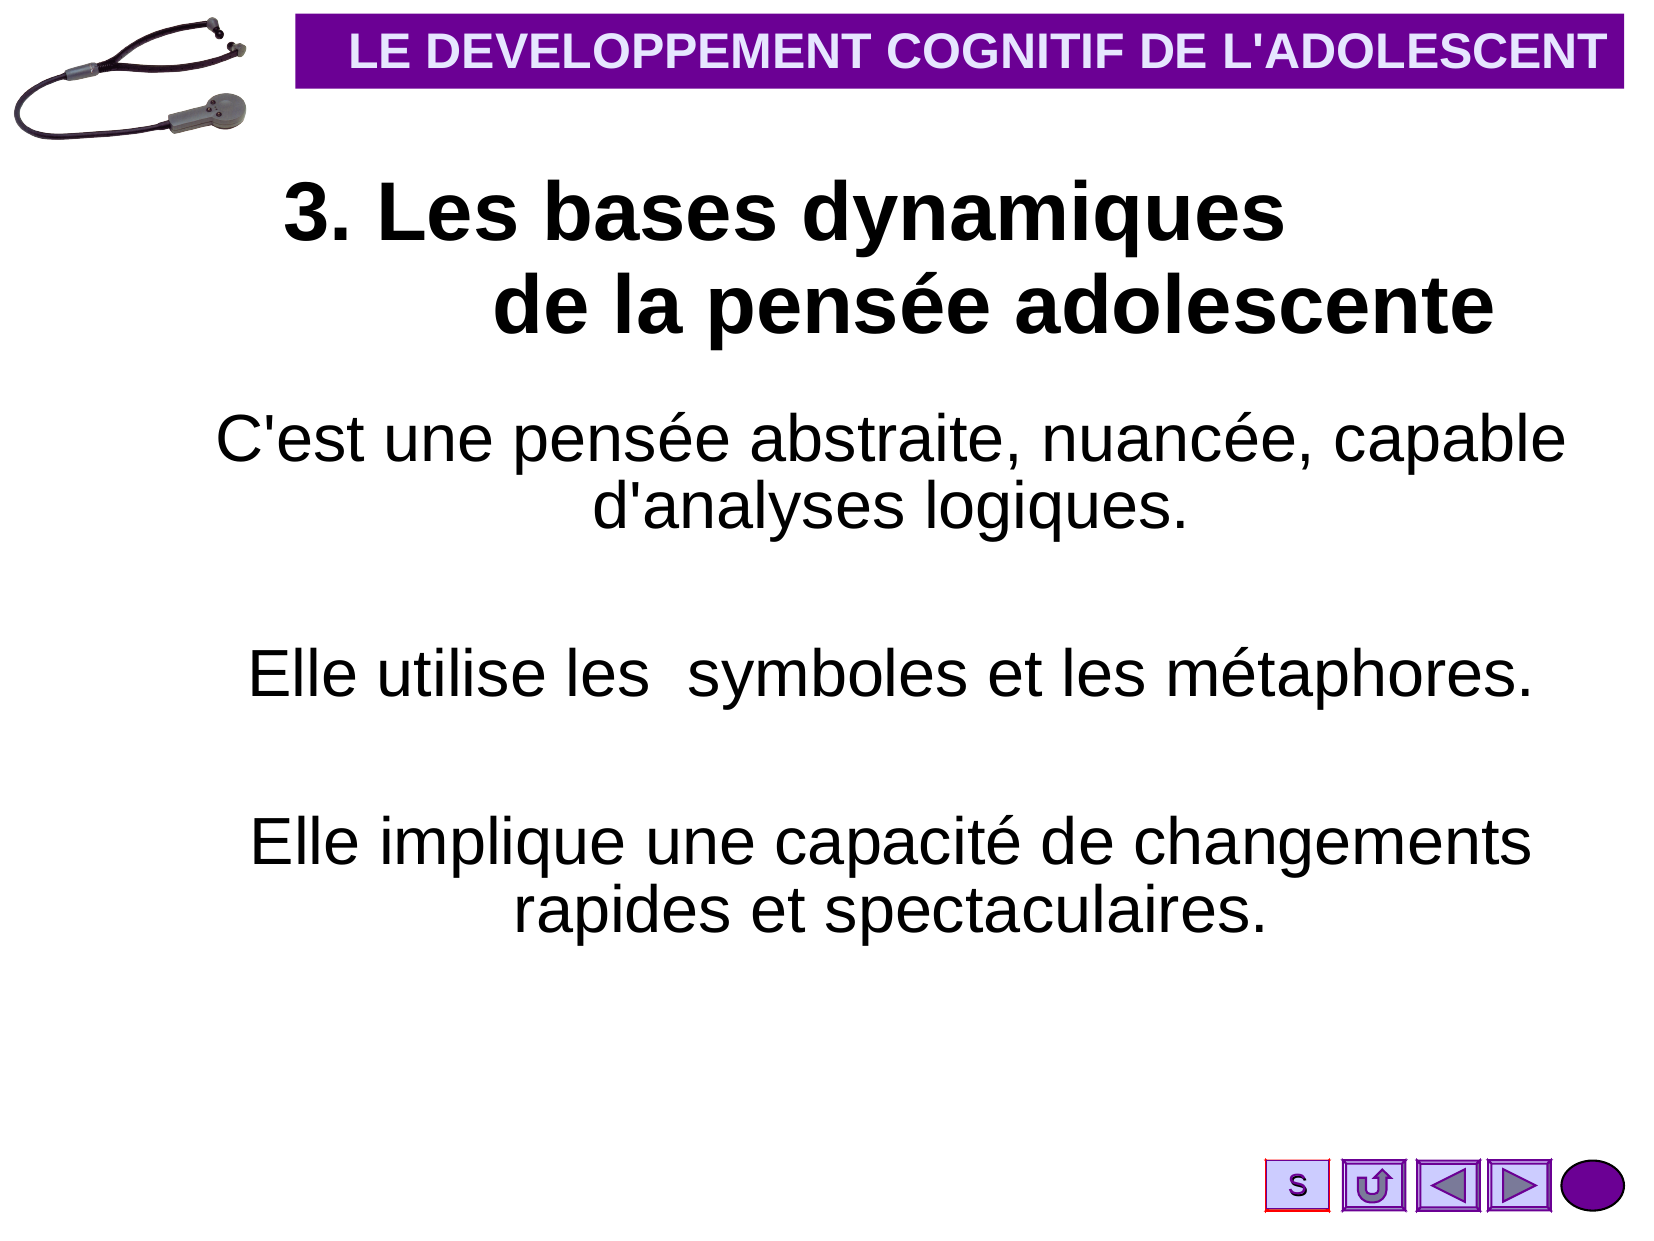

LE DEVELOPPEMENT COGNITIF DE L'ADOLESCENT
 3. Les bases dynamiques
 de la pensée adolescente
# C'est une pensée abstraite, nuancée, capable d'analyses logiques.
Elle utilise les symboles et les métaphores.
Elle implique une capacité de changements rapides et spectaculaires.